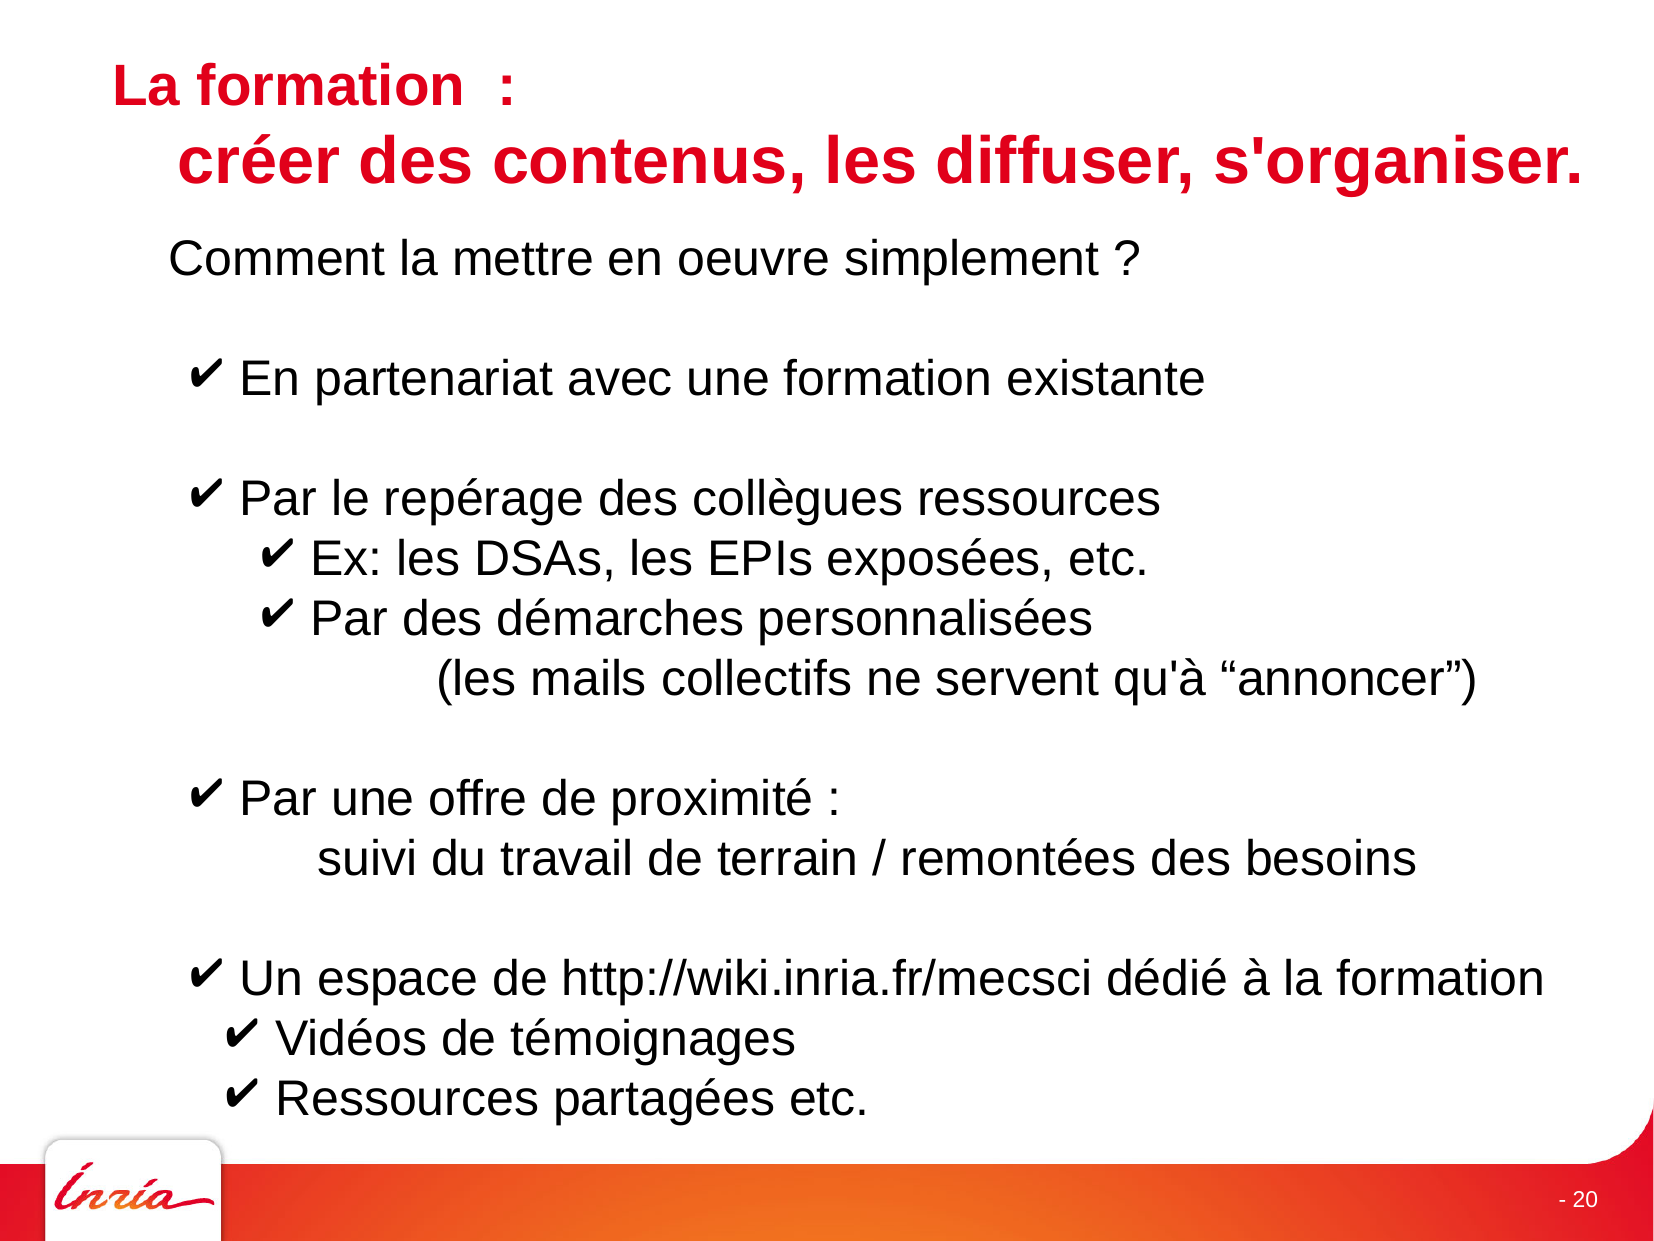

# La formation  : créer des contenus, les diffuser, s'organiser.
 Comment la mettre en oeuvre simplement ?
 En partenariat avec une formation existante
 Par le repérage des collègues ressources
 Ex: les DSAs, les EPIs exposées, etc.
 Par des démarches personnalisées
 (les mails collectifs ne servent qu'à “annoncer”)
 Par une offre de proximité :
 suivi du travail de terrain / remontées des besoins
 Un espace de http://wiki.inria.fr/mecsci dédié à la formation
 Vidéos de témoignages
 Ressources partagées etc.